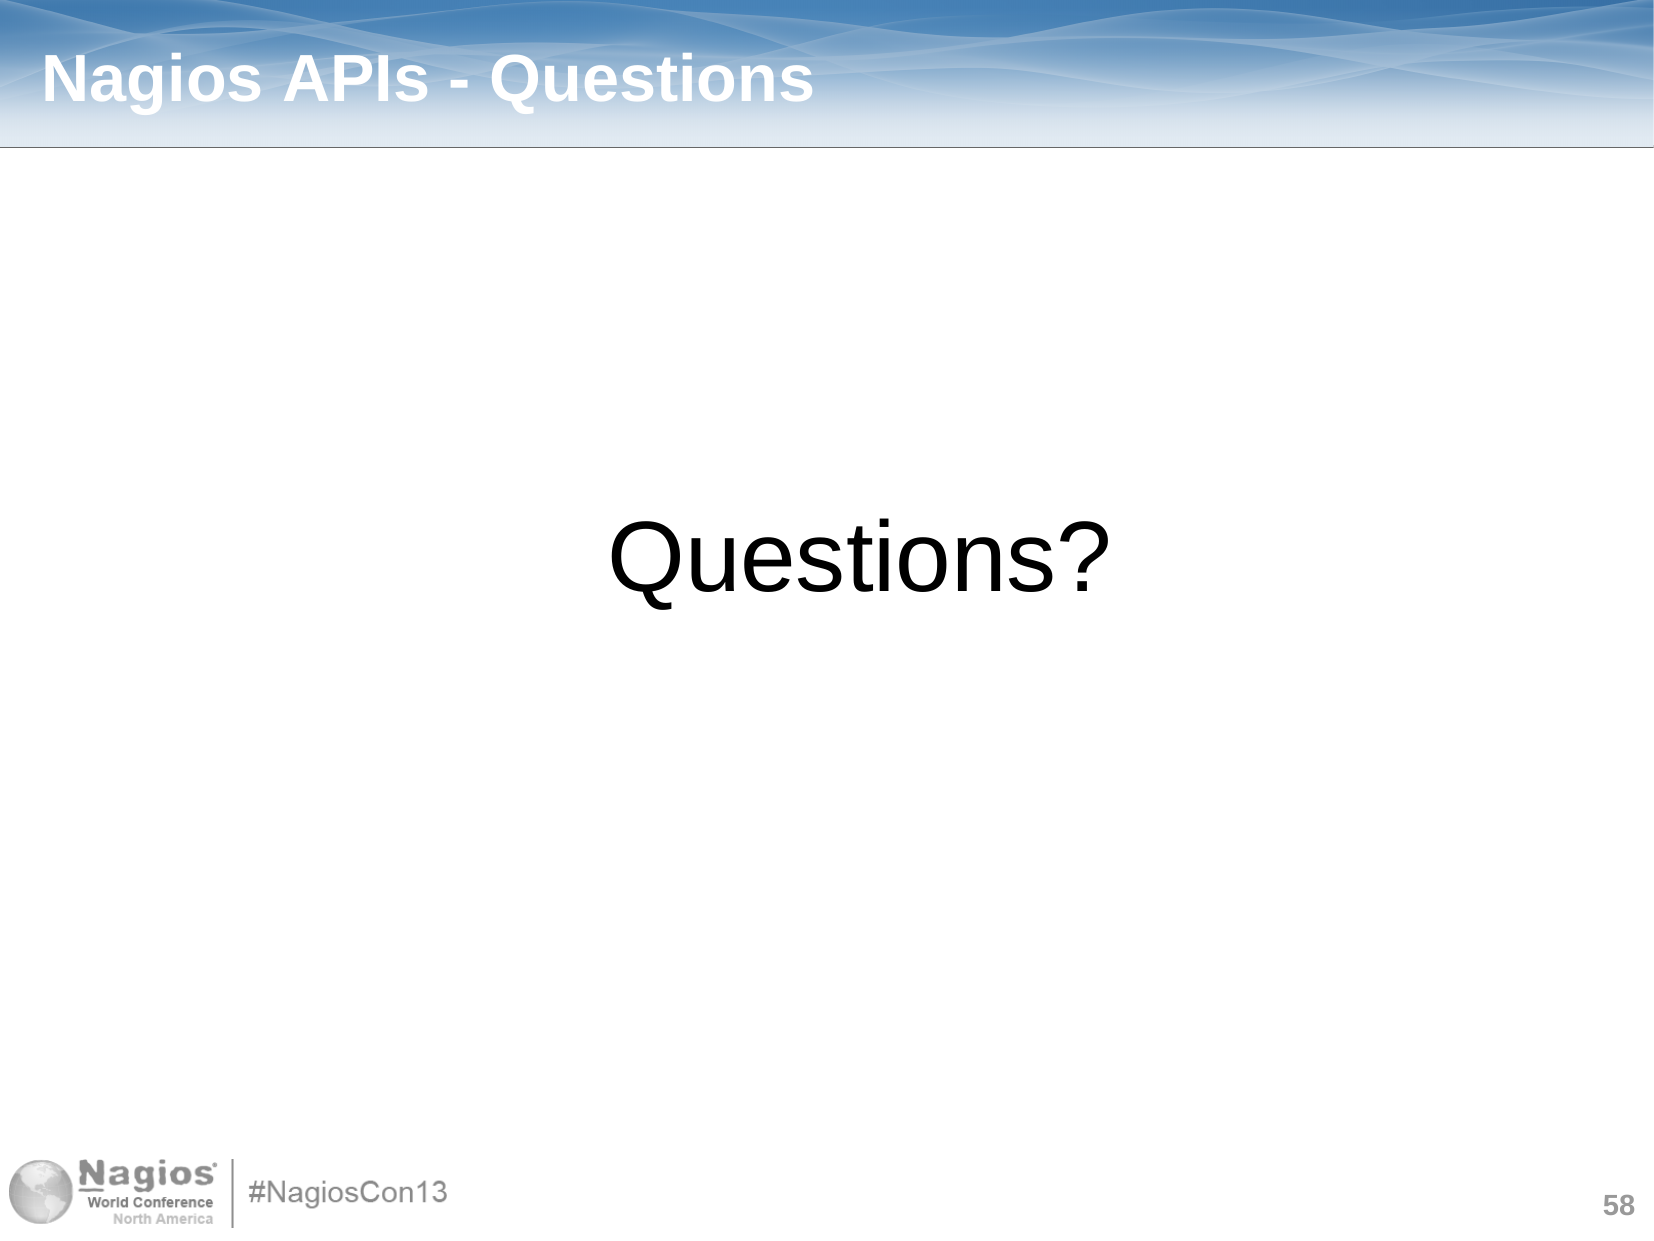

# Nagios APIs - Questions
Questions?
58